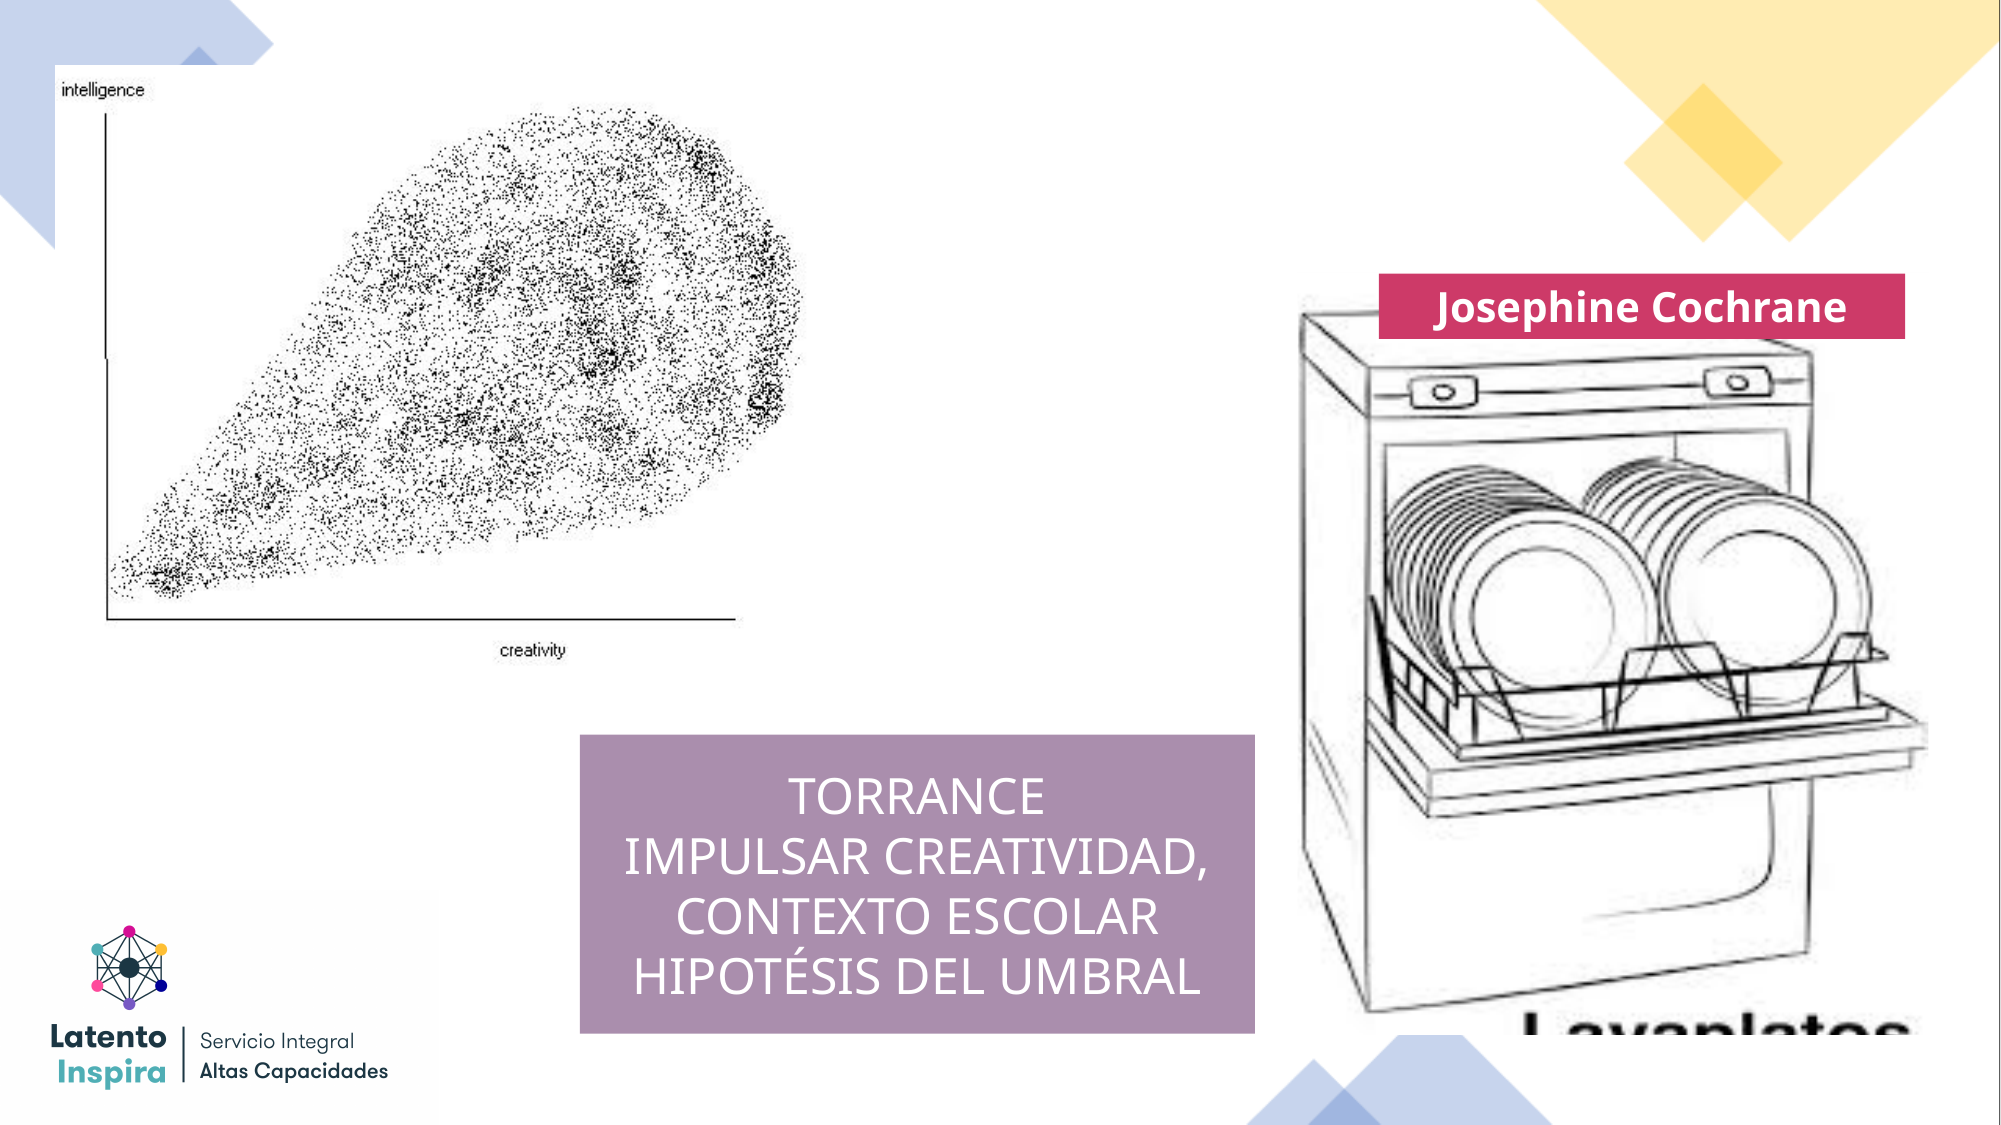

Josephine Cochrane
TORRANCE
IMPULSAR CREATIVIDAD, CONTEXTO ESCOLAR
HIPOTÉSIS DEL UMBRAL